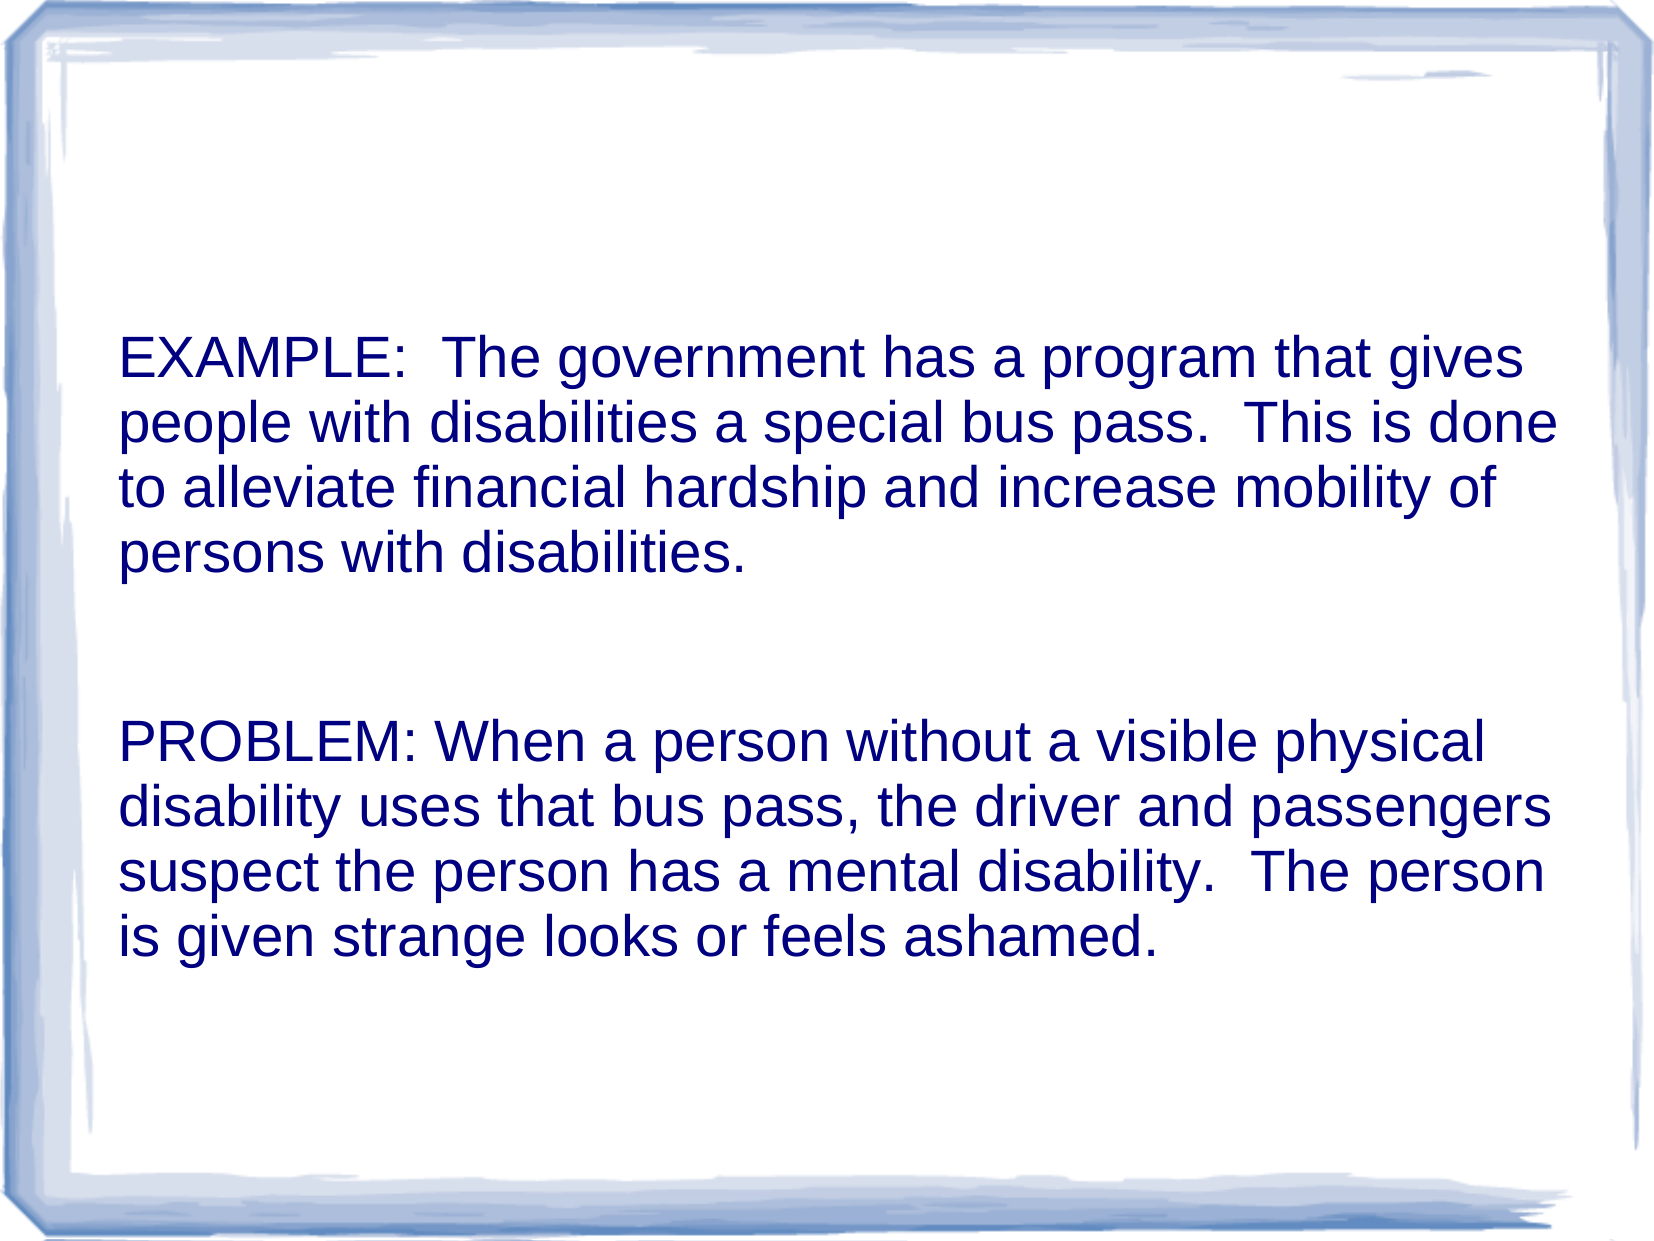

#
EXAMPLE: The government has a program that gives people with disabilities a special bus pass. This is done to alleviate financial hardship and increase mobility of persons with disabilities.
PROBLEM: When a person without a visible physical disability uses that bus pass, the driver and passengers suspect the person has a mental disability. The person is given strange looks or feels ashamed.